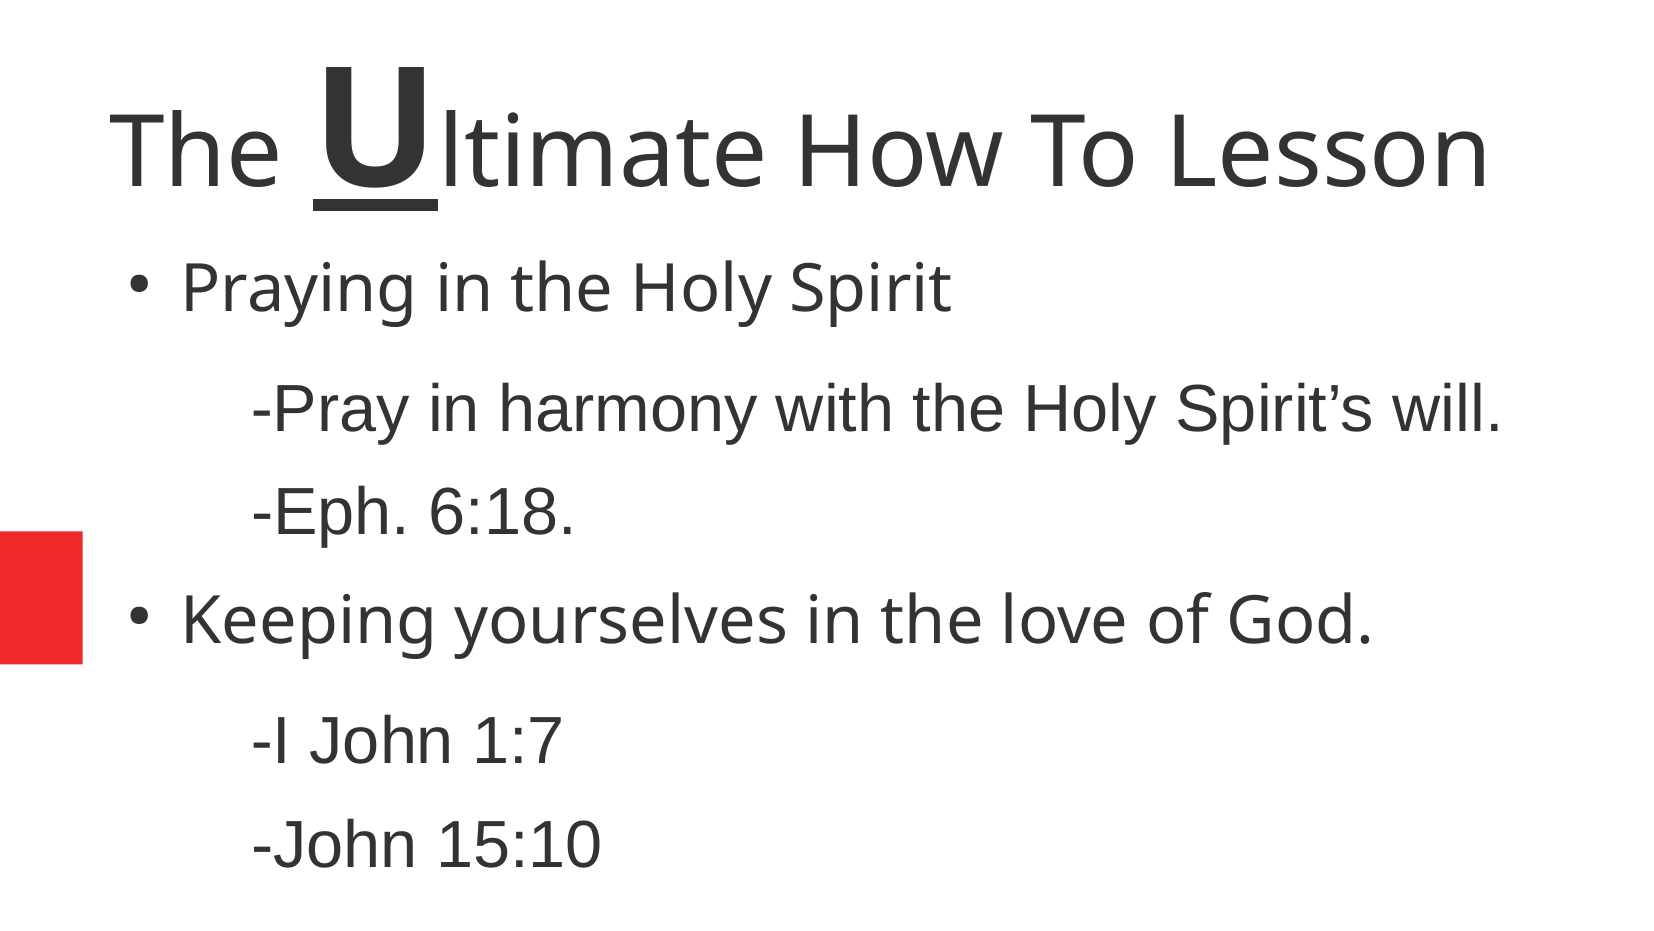

# The Ultimate How To Lesson
Praying in the Holy Spirit
-Pray in harmony with the Holy Spirit’s will.
-Eph. 6:18.
Keeping yourselves in the love of God.
-I John 1:7
-John 15:10